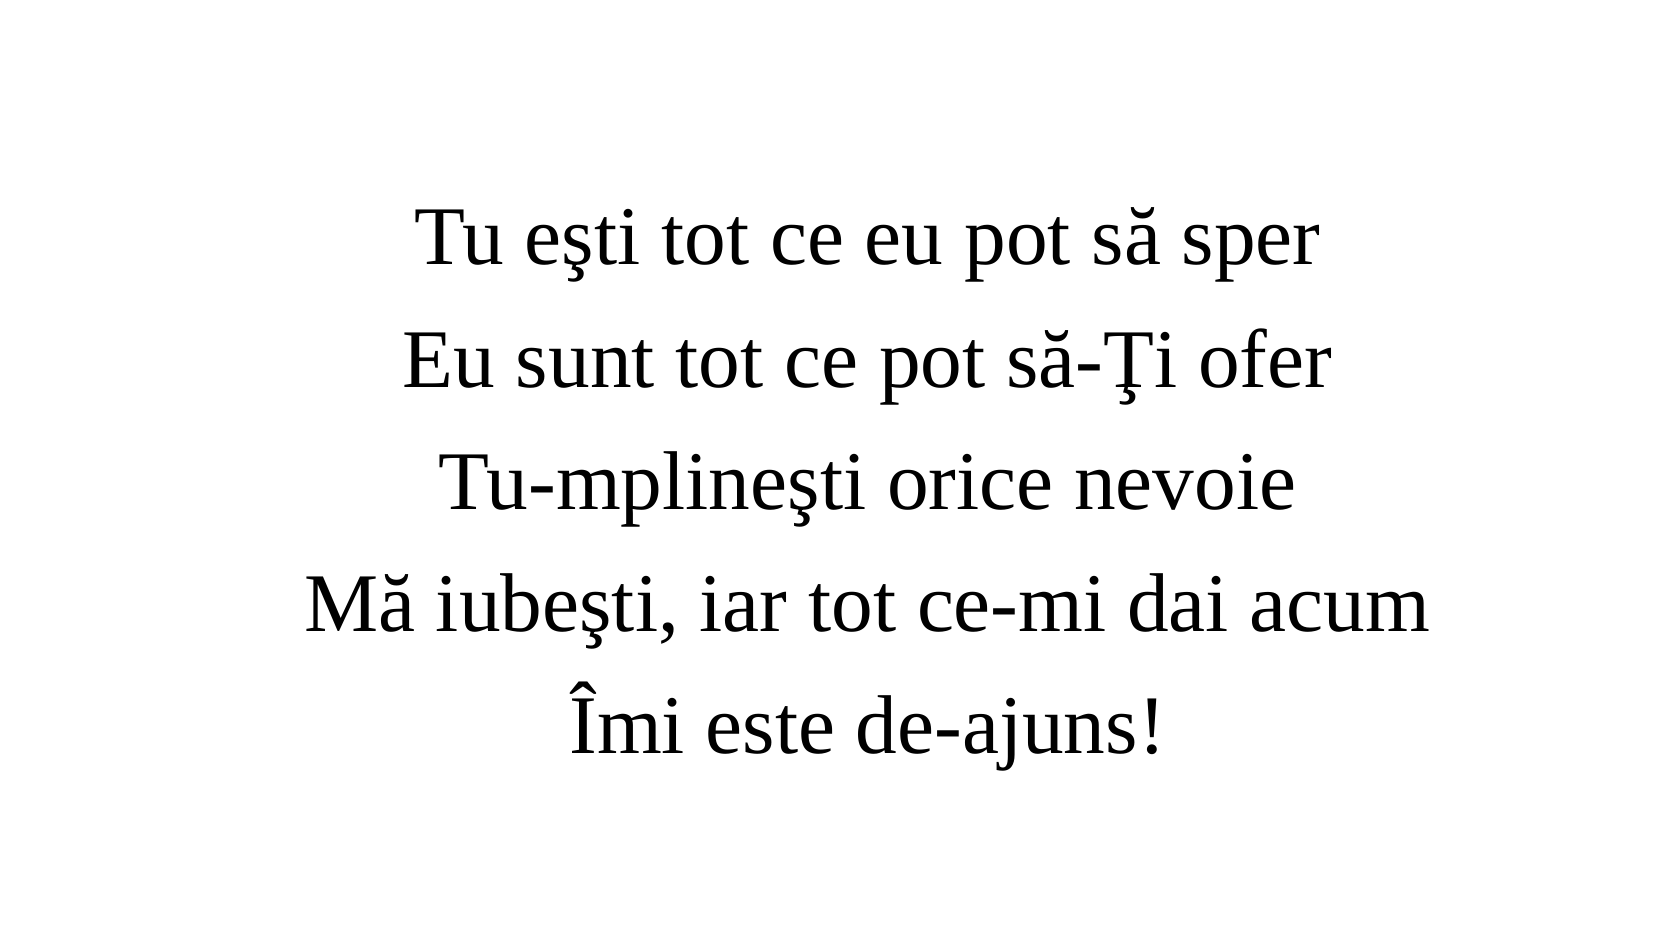

# Tu eşti tot ce eu pot să sper
Eu sunt tot ce pot să-Ţi ofer
Tu-mplineşti orice nevoie
Mă iubeşti, iar tot ce-mi dai acum
Îmi este de-ajuns!